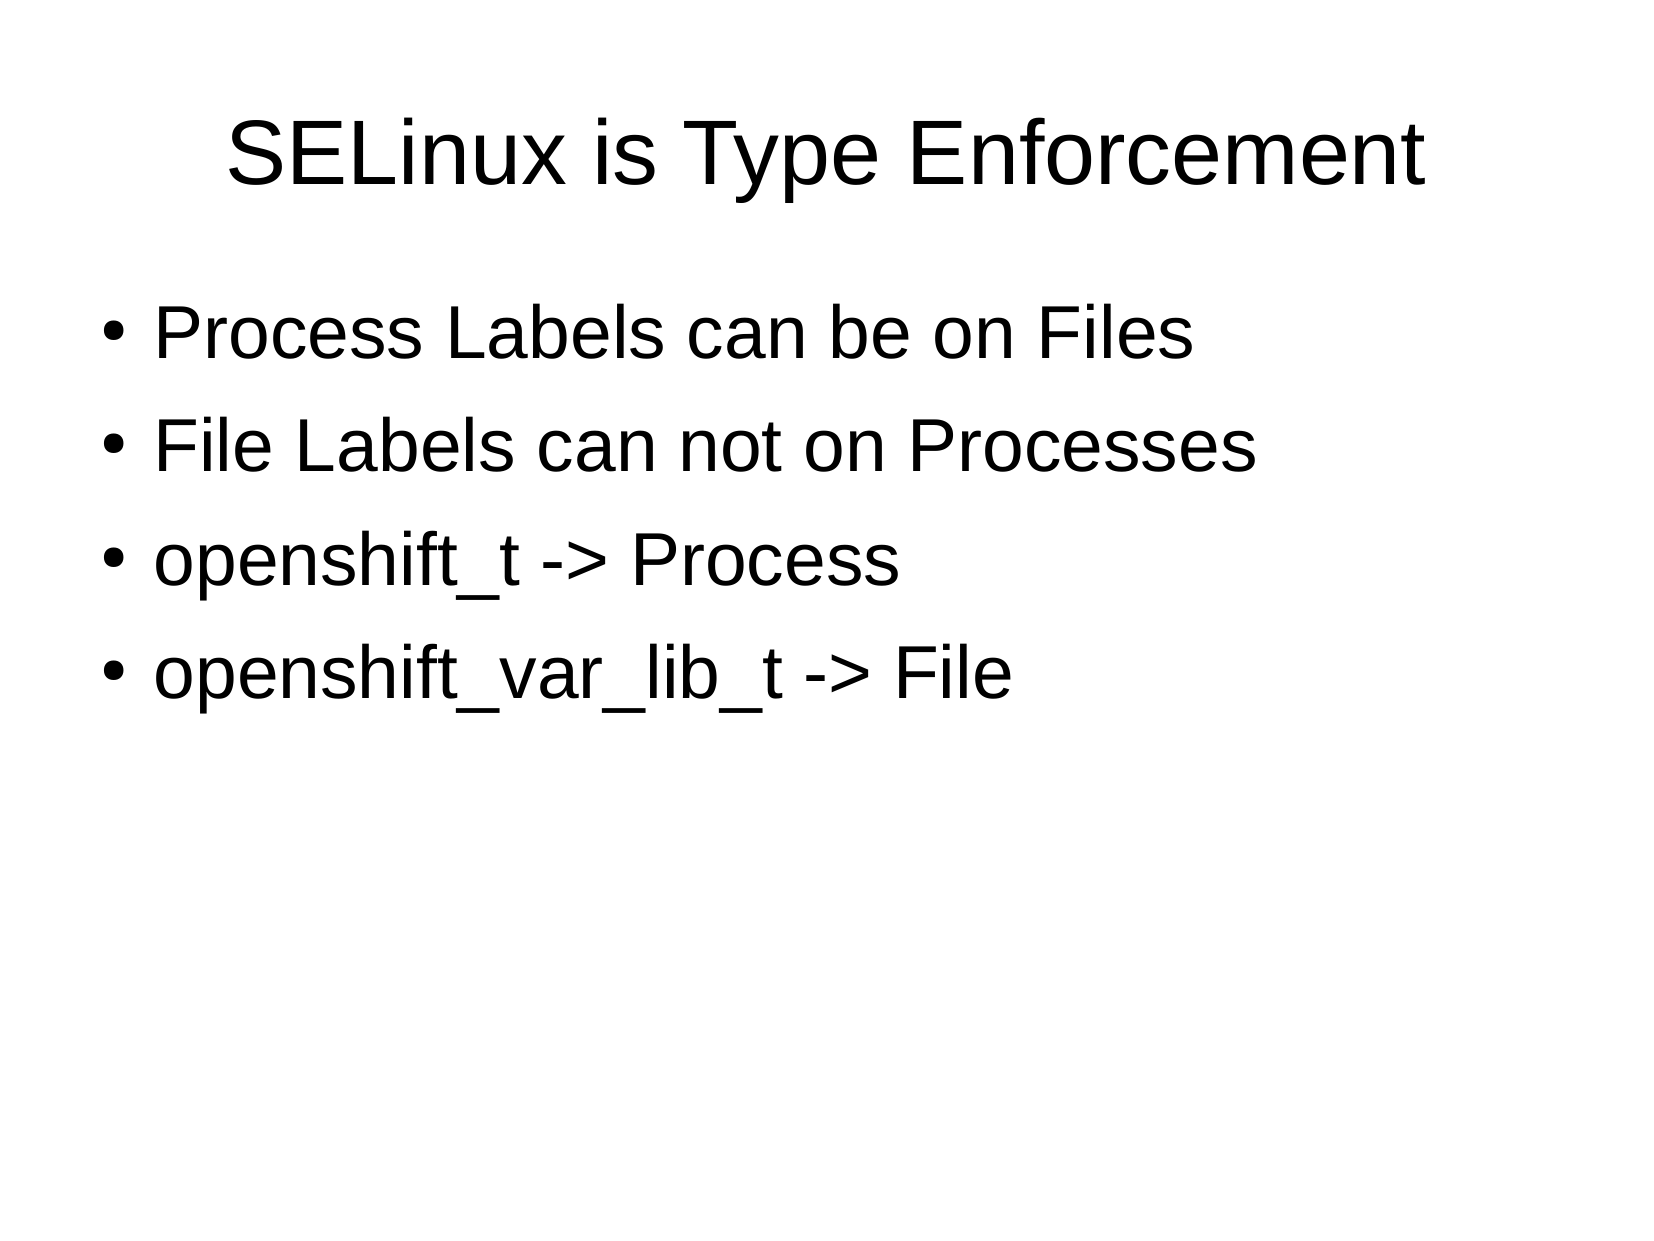

# SELinux is Type Enforcement
Process Labels can be on Files
File Labels can not on Processes
openshift_t -> Process
openshift_var_lib_t -> File